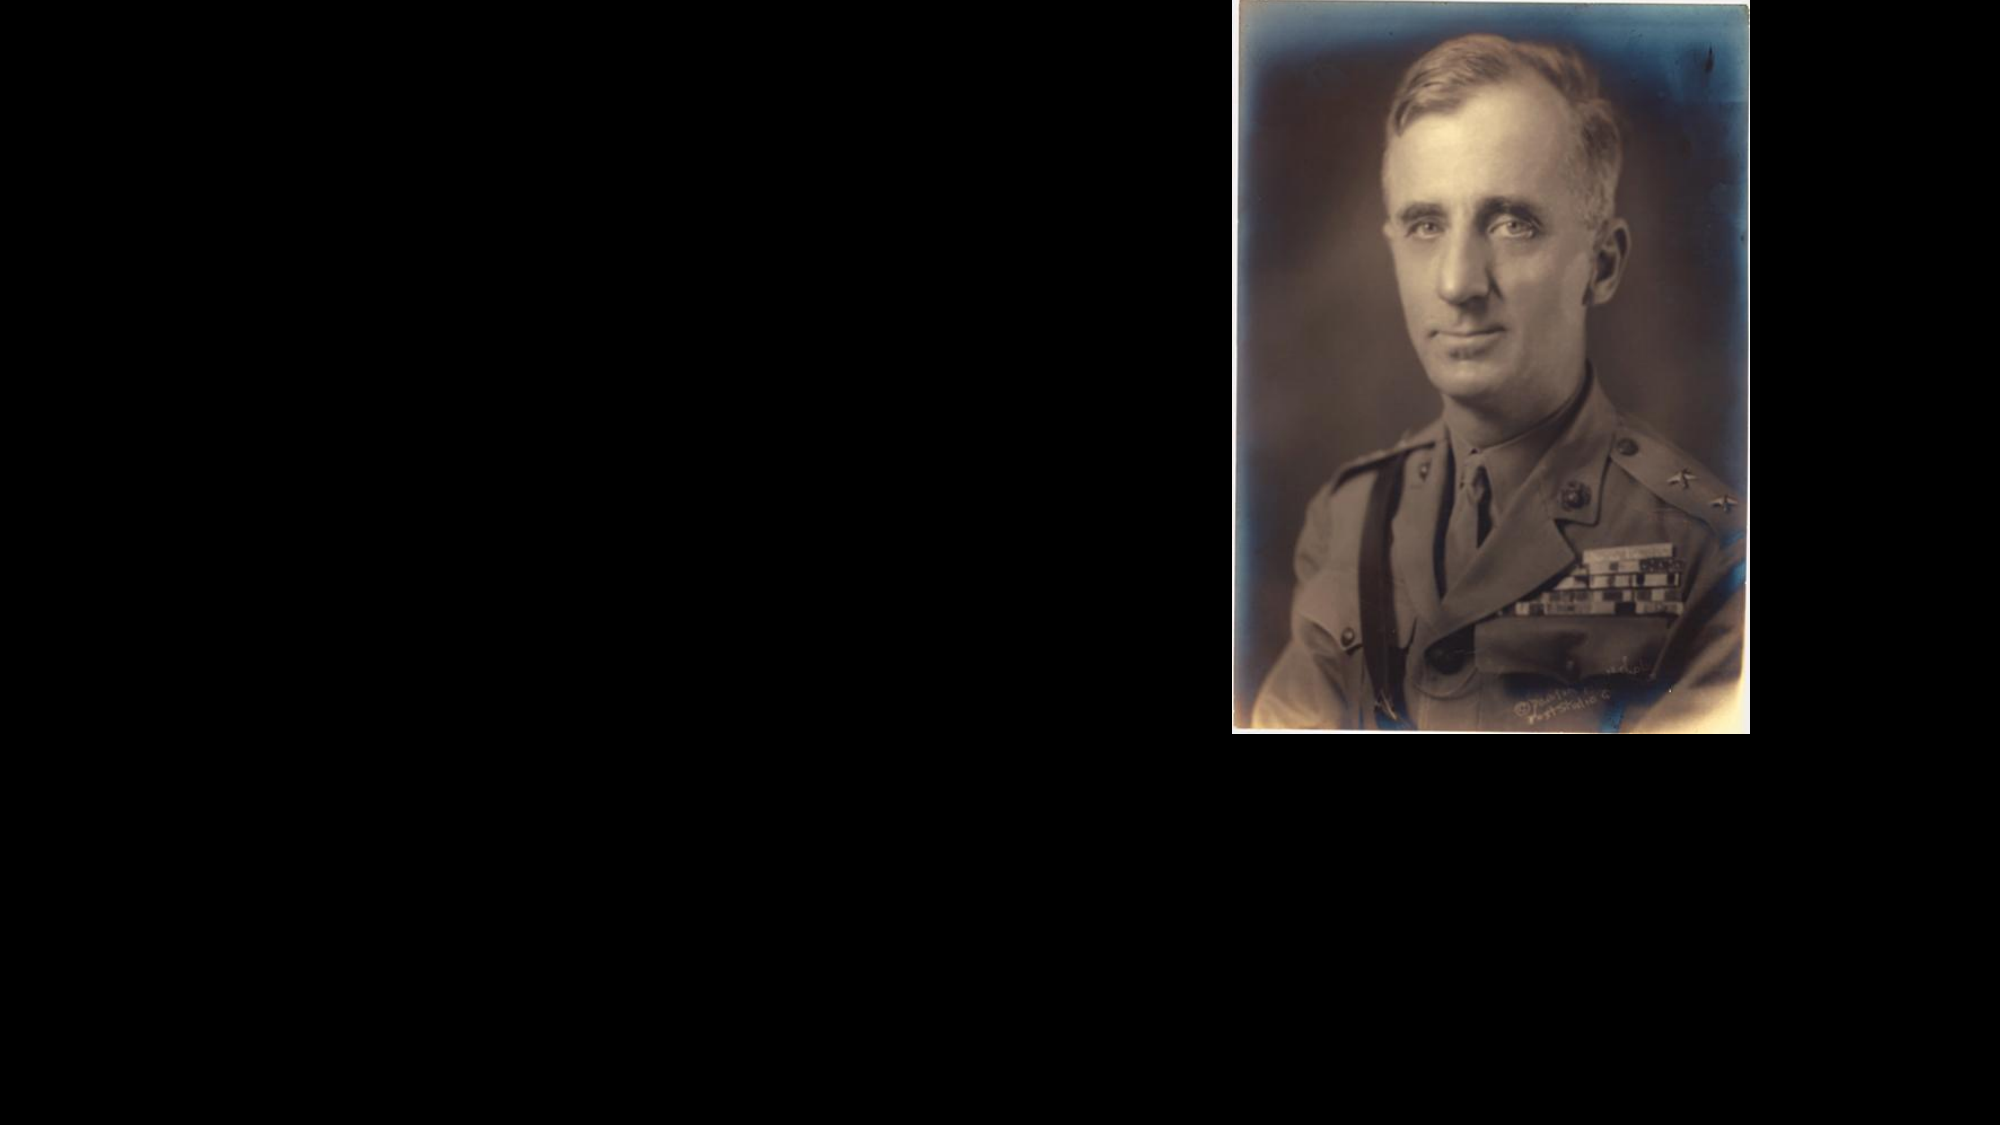

Smedley D. Butler
Major General, U.S. Marine Corp d. 1940
War is a racket. It always has been. It is possibly the oldest, easily the most profitable, surely the most vicious. It is the only one international in
scope. It is the only one in which the profits are reckoned in dollars and the losses in lives…